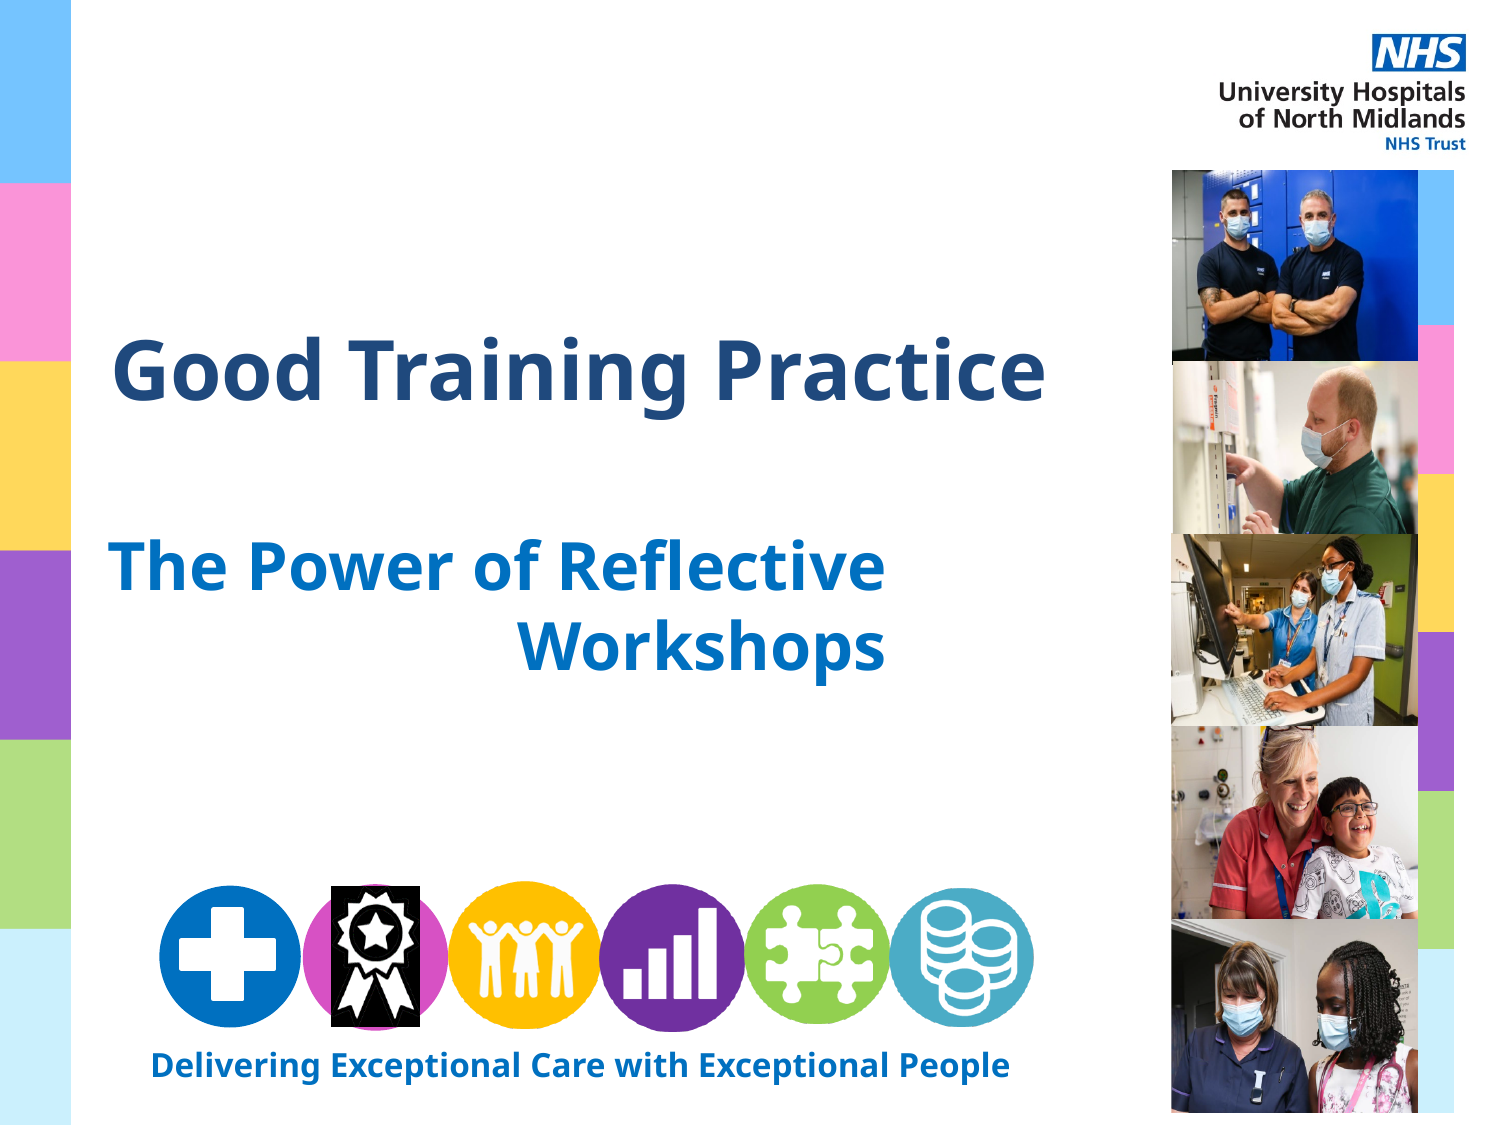

# Good Training Practice
The Power of Reflective Workshops